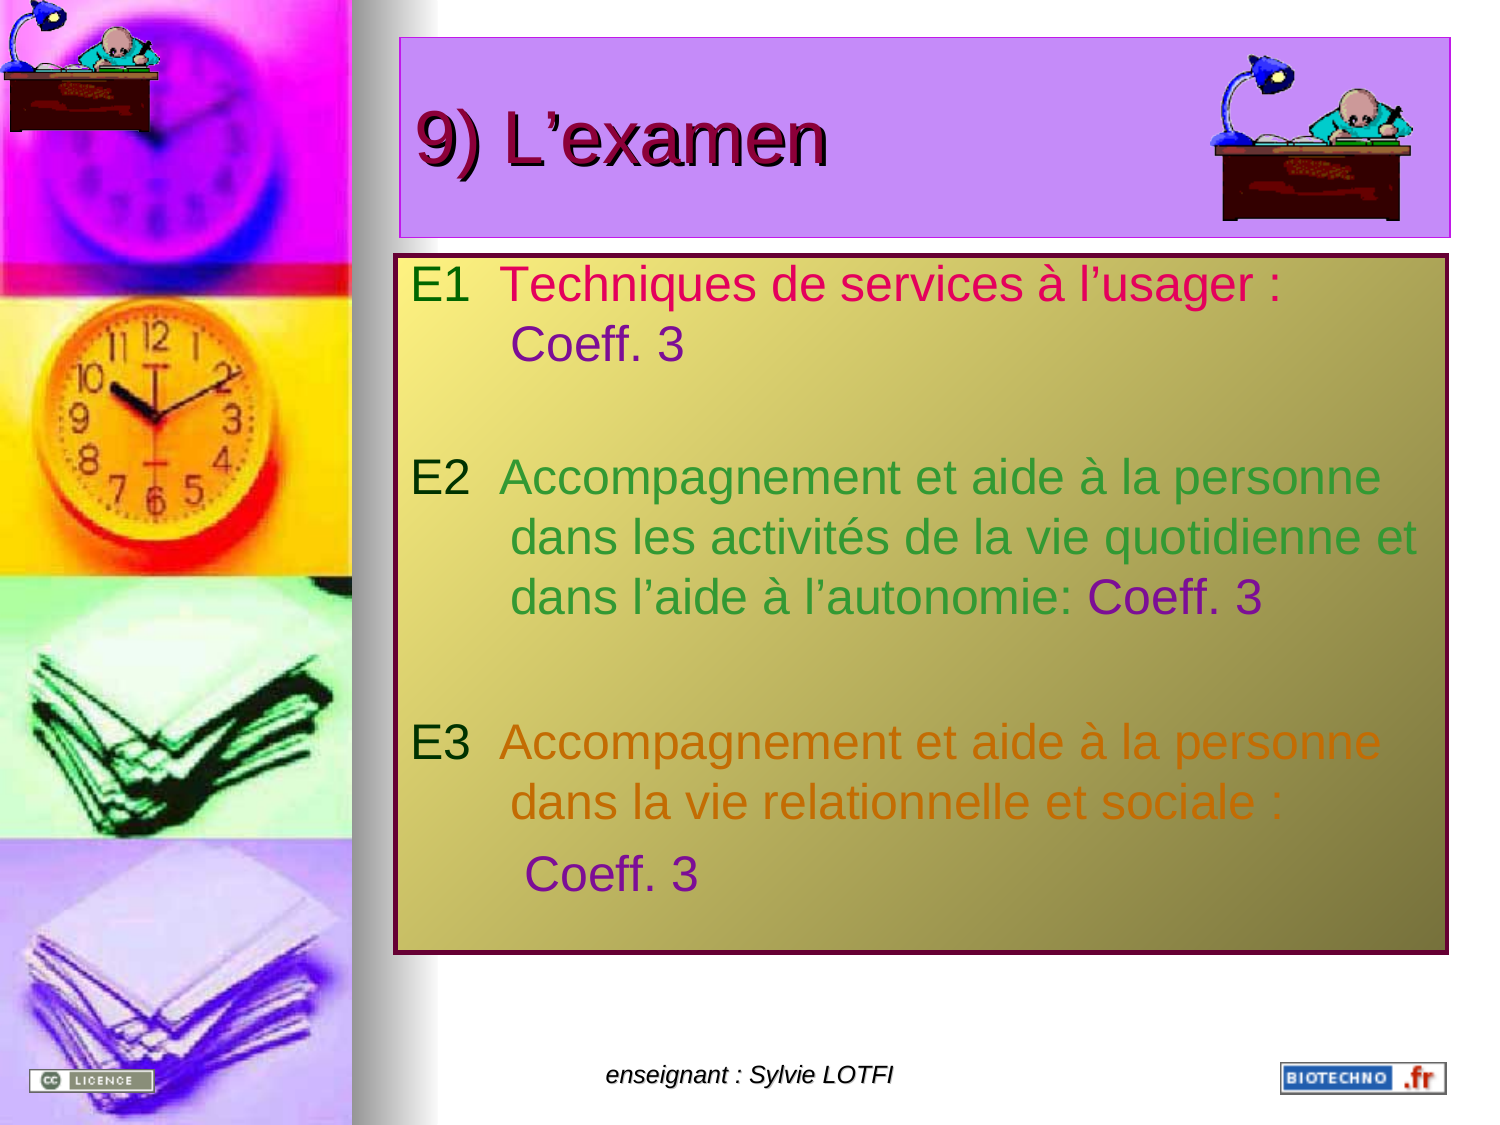

# 9) L’examen
E1 Techniques de services à l’usager :
	Coeff. 3
E2 Accompagnement et aide à la personne dans les activités de la vie quotidienne et dans l’aide à l’autonomie: Coeff. 3
E3 Accompagnement et aide à la personne dans la vie relationnelle et sociale :
	 Coeff. 3